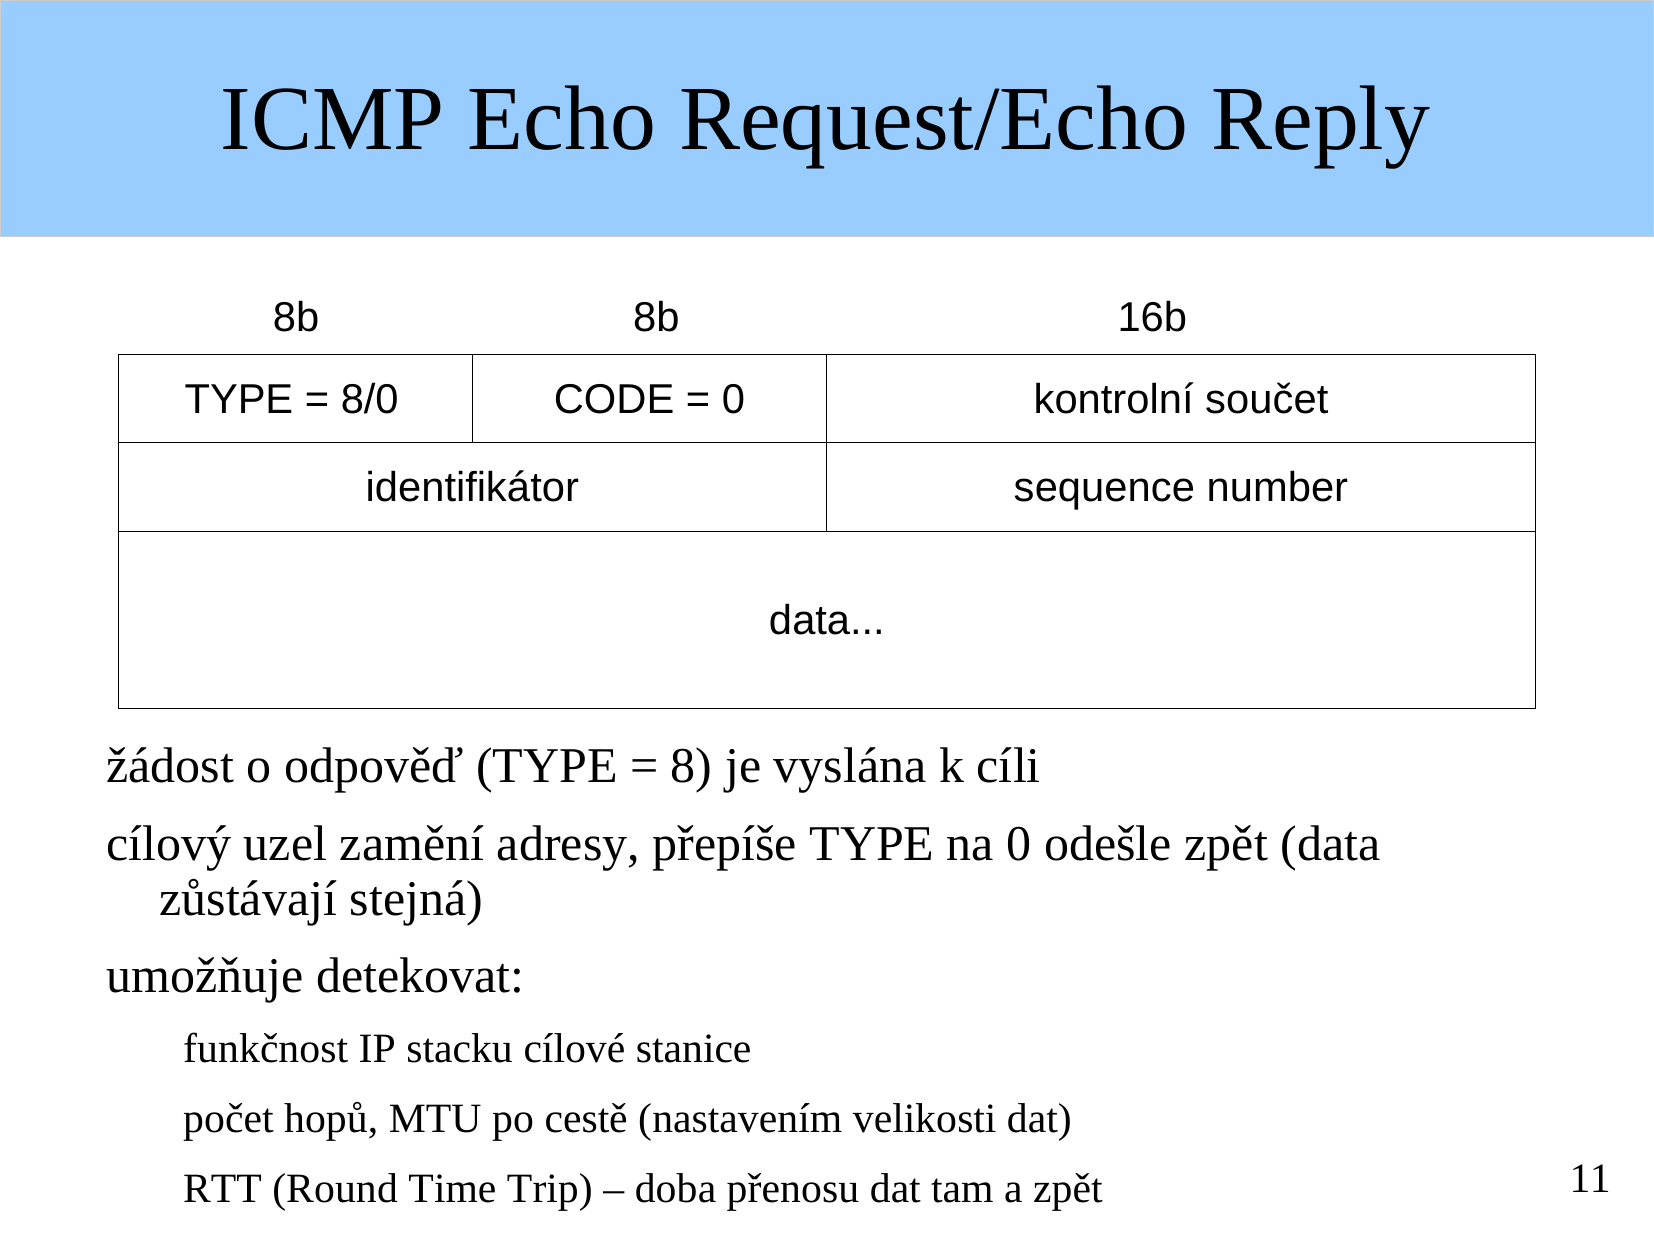

# ICMP Echo Request/Echo Reply
16b
8b
8b
TYPE = 8/0
CODE = 0
kontrolní součet
identifikátor
sequence number
data...
žádost o odpověď (TYPE = 8) je vyslána k cíli
cílový uzel zamění adresy, přepíše TYPE na 0 odešle zpět (data zůstávají stejná)
umožňuje detekovat:
funkčnost IP stacku cílové stanice
počet hopů, MTU po cestě (nastavením velikosti dat)
RTT (Round Time Trip) – doba přenosu dat tam a zpět